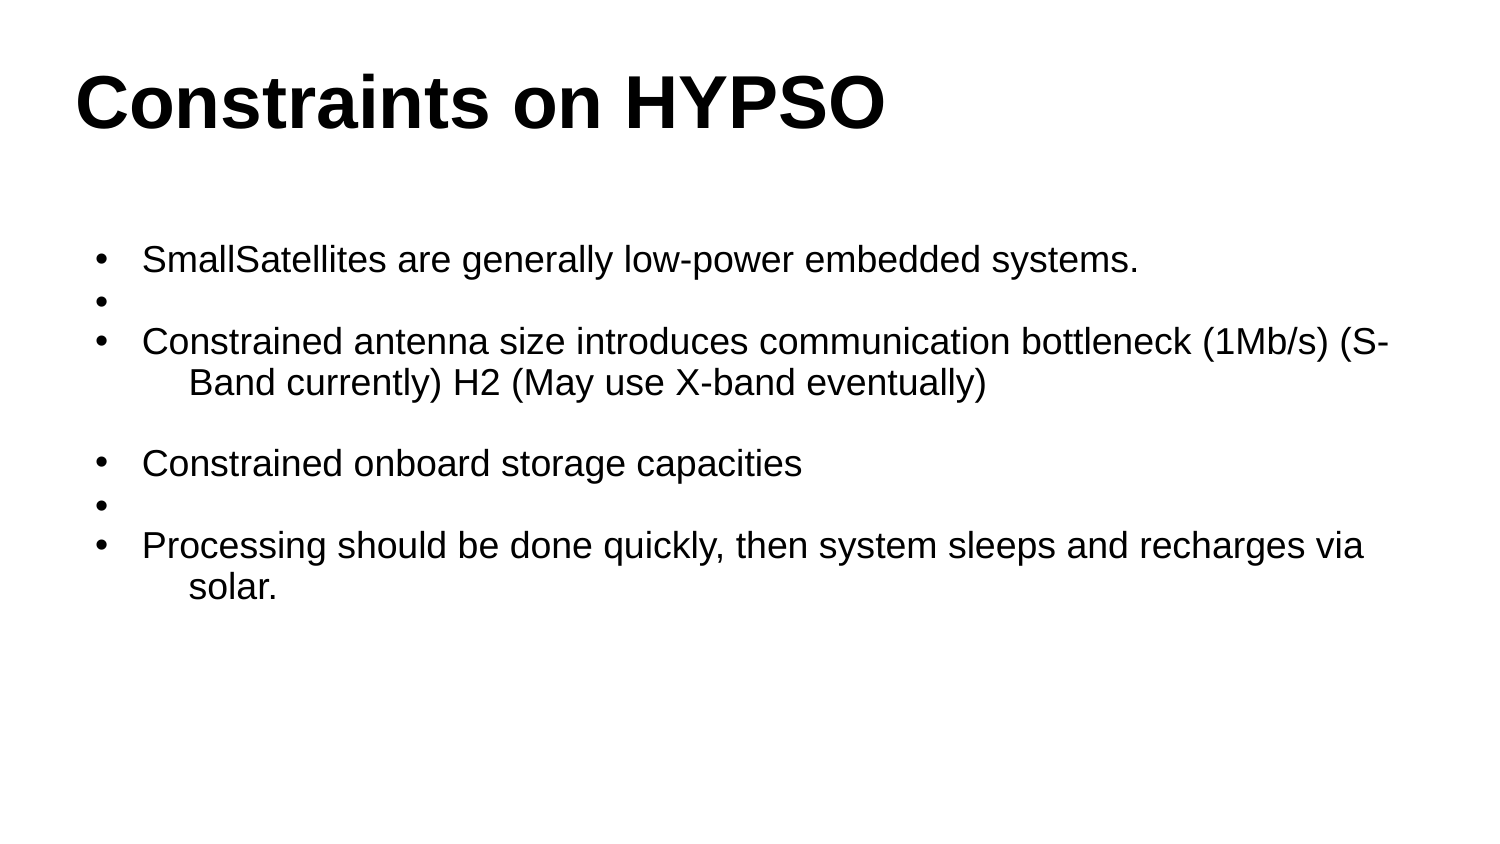

# Constraints on HYPSO
SmallSatellites are generally low-power embedded systems.
Constrained antenna size introduces communication bottleneck (1Mb/s) (S-Band currently) H2 (May use X-band eventually)
Constrained onboard storage capacities
Processing should be done quickly, then system sleeps and recharges via solar.